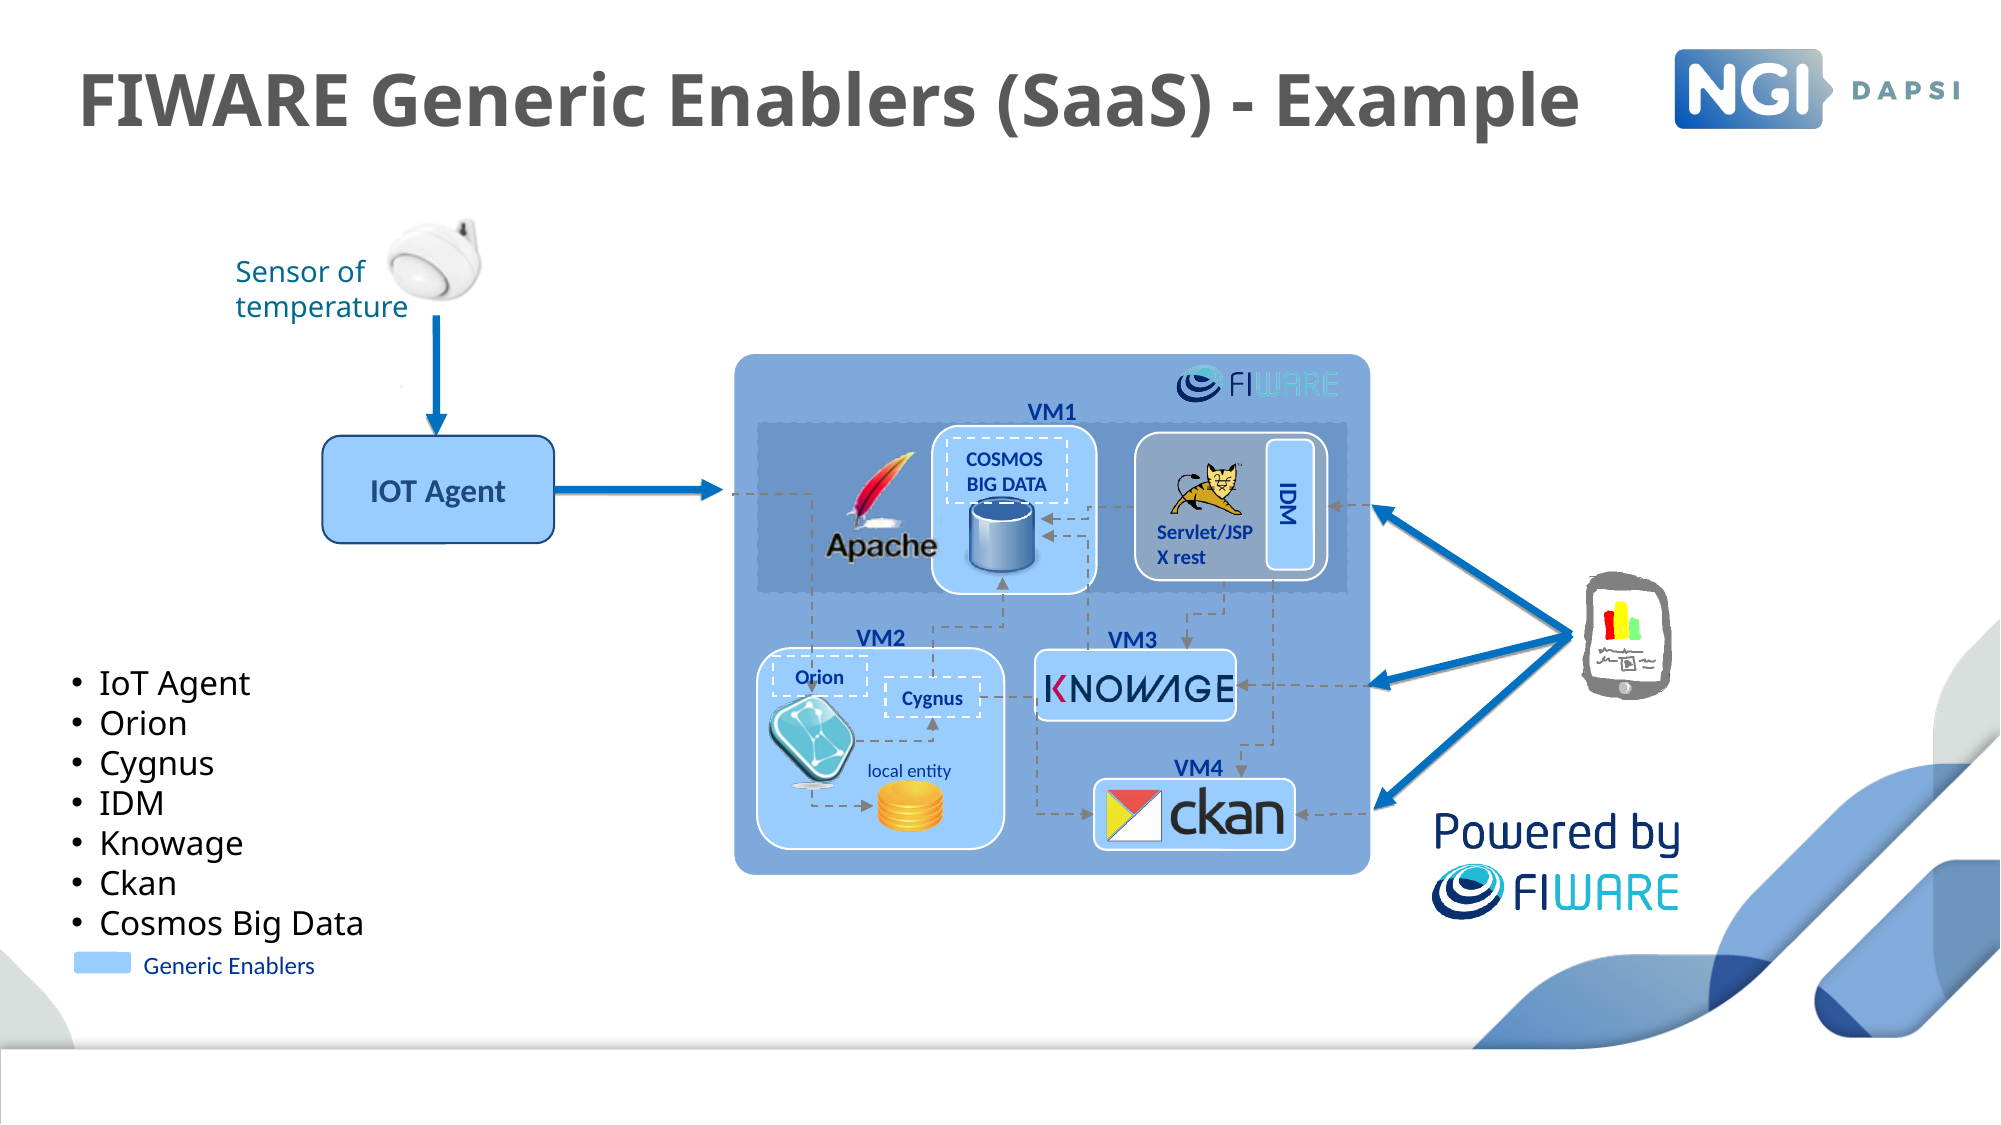

# FIWARE Generic Enablers (SaaS) - Example
Sensor of
temperature
VM1
Servlet/JSP
X rest
IOT Agent
COSMOS
BIG DATA
IDM
VM2
VM3
IoT Agent
Orion
Cygnus
IDM
Knowage
Ckan
Cosmos Big Data
Orion
Cygnus
VM4
local entity
Generic Enablers